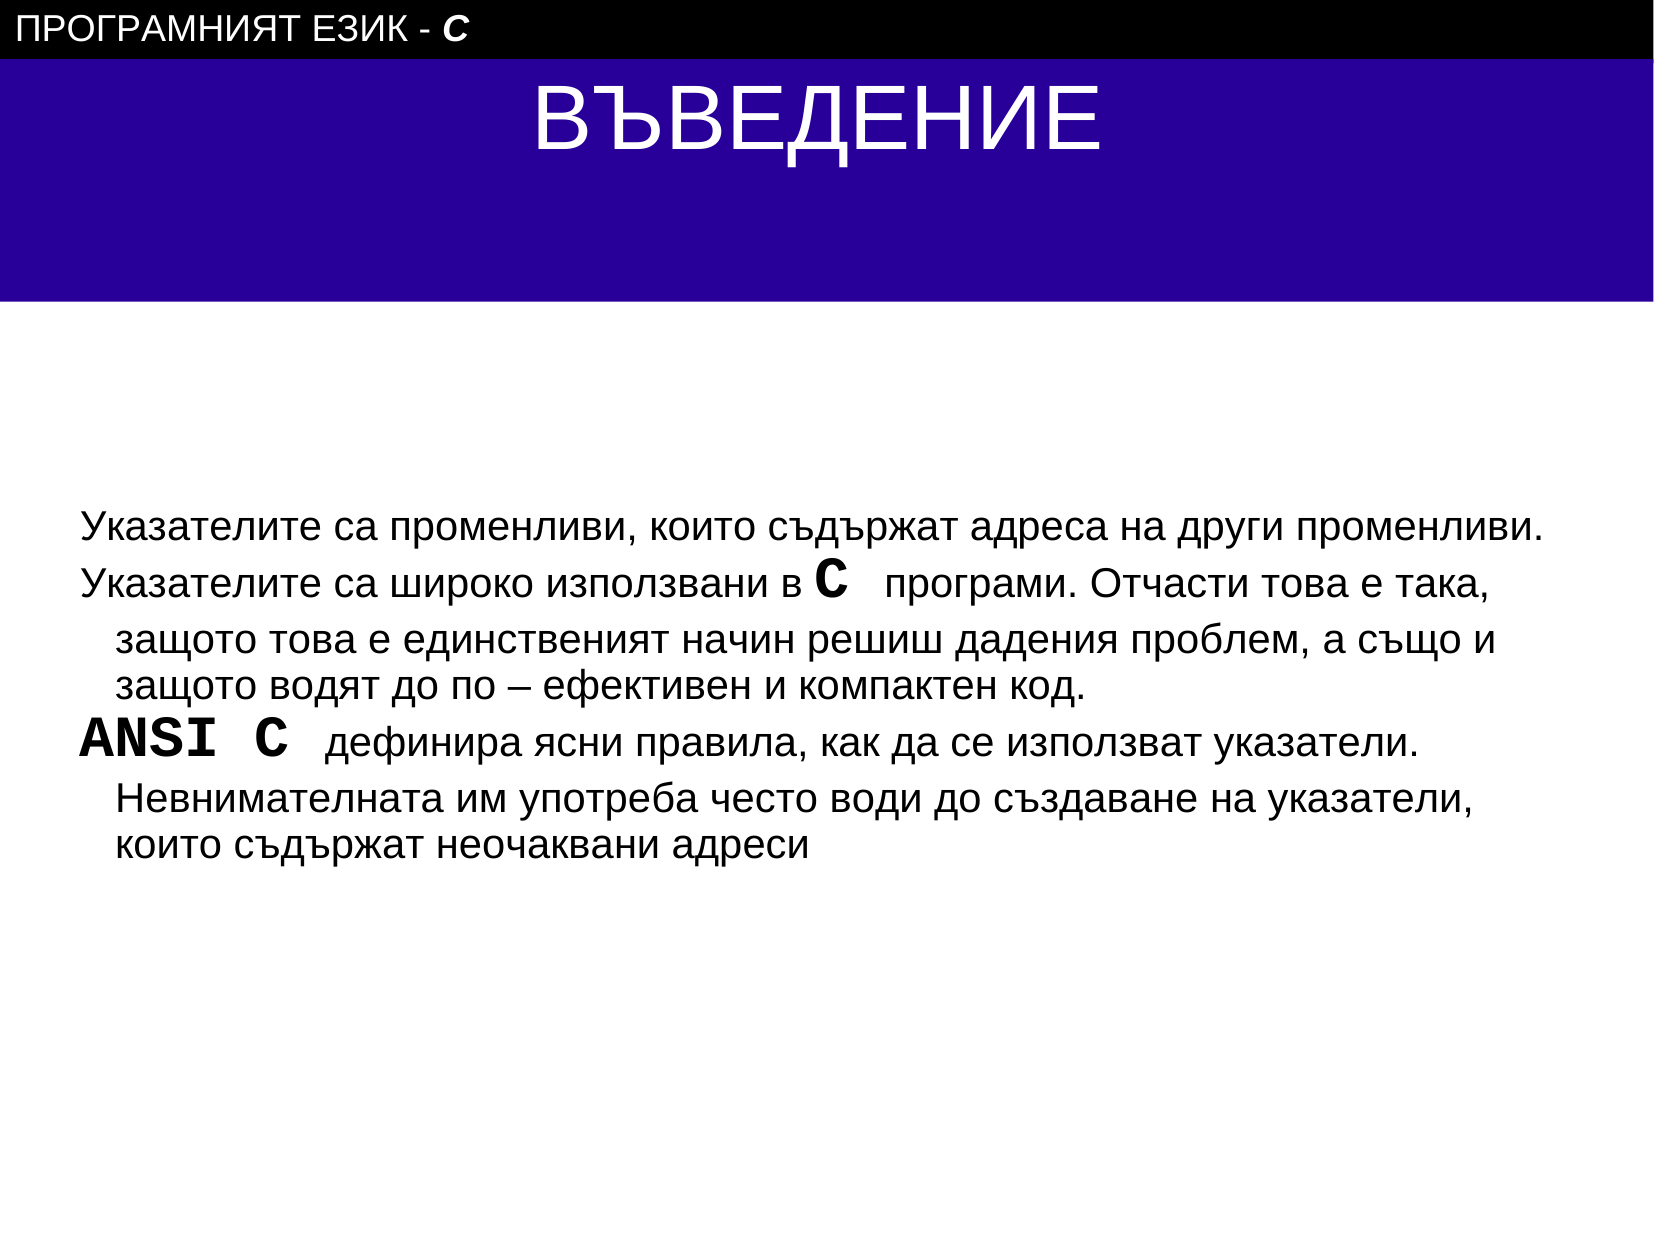

ПРОГРАМНИЯT ЕЗИК - С
							ВЪВЕДЕНИЕ
Указателите са променливи, които съдържат адреса на други променливи.
Указателите са широко използвани в С програми. Отчасти това е така, защото това е единственият начин решиш дадения проблем, а също и защото водят до по – ефективен и компактен код.
ANSI С дефинира ясни правила, как да се използват указатели. Невнимателната им употреба често води до създаване на указатели, които съдържат неочаквани адреси